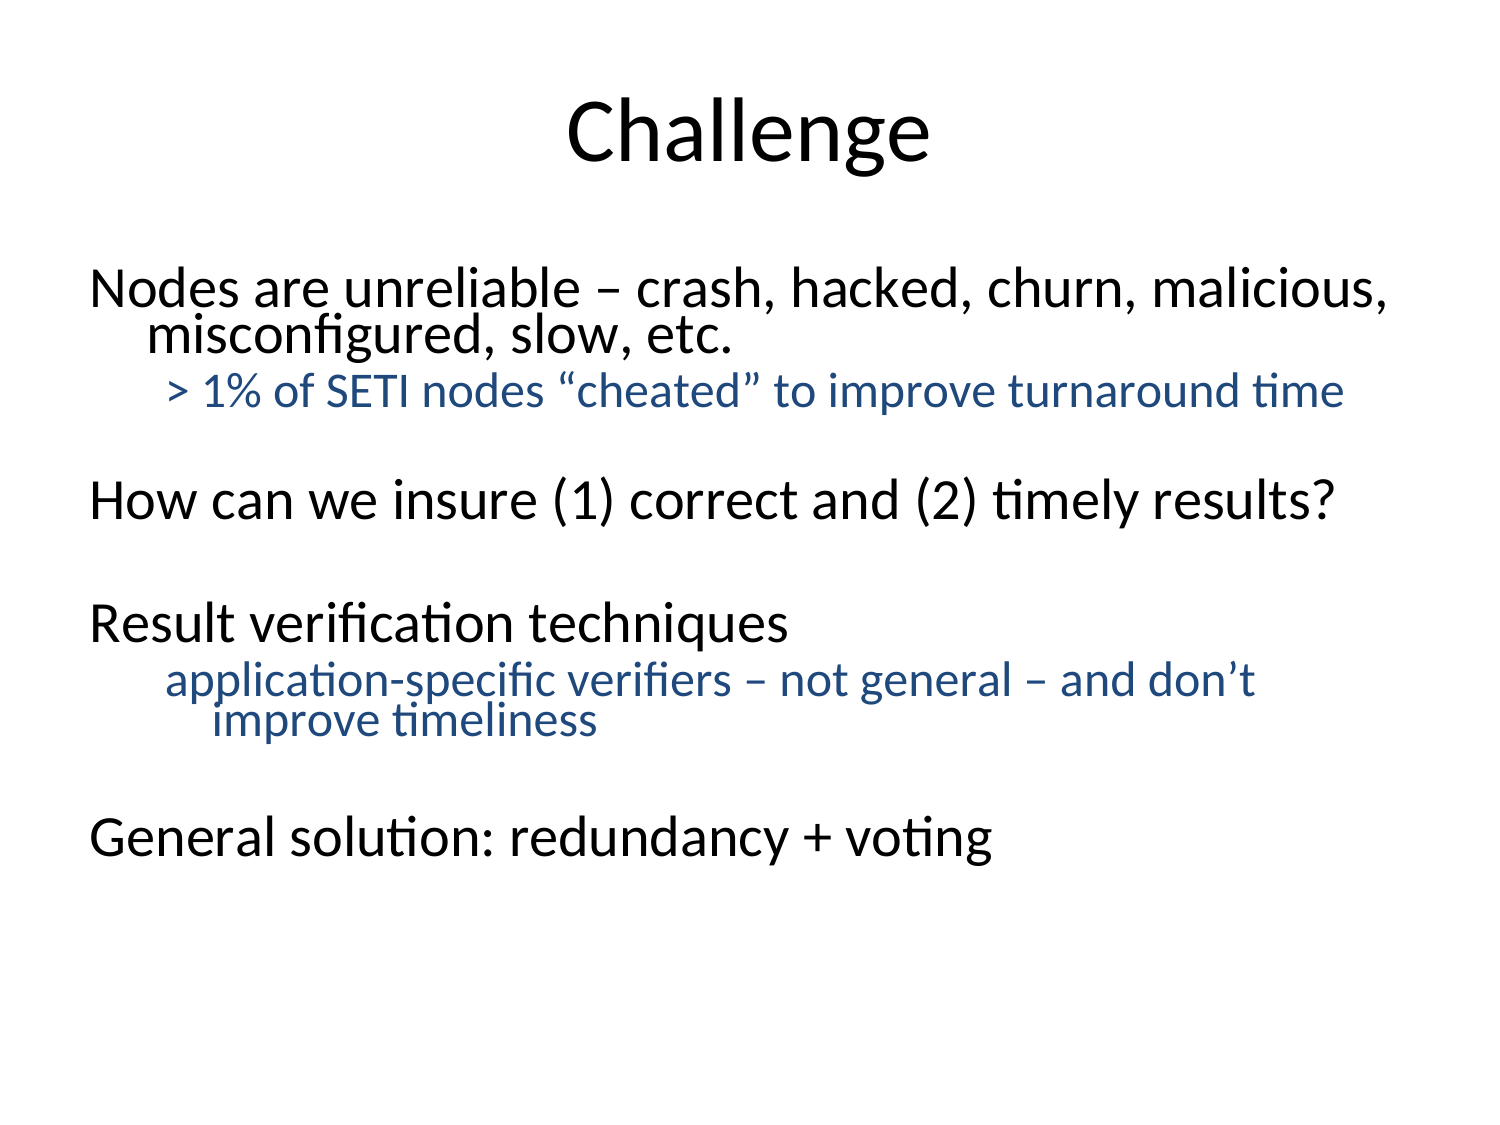

# Challenge
Nodes are unreliable – crash, hacked, churn, malicious, misconfigured, slow, etc.
> 1% of SETI nodes “cheated” to improve turnaround time
How can we insure (1) correct and (2) timely results?
Result verification techniques
application-specific verifiers – not general – and don’t improve timeliness
General solution: redundancy + voting